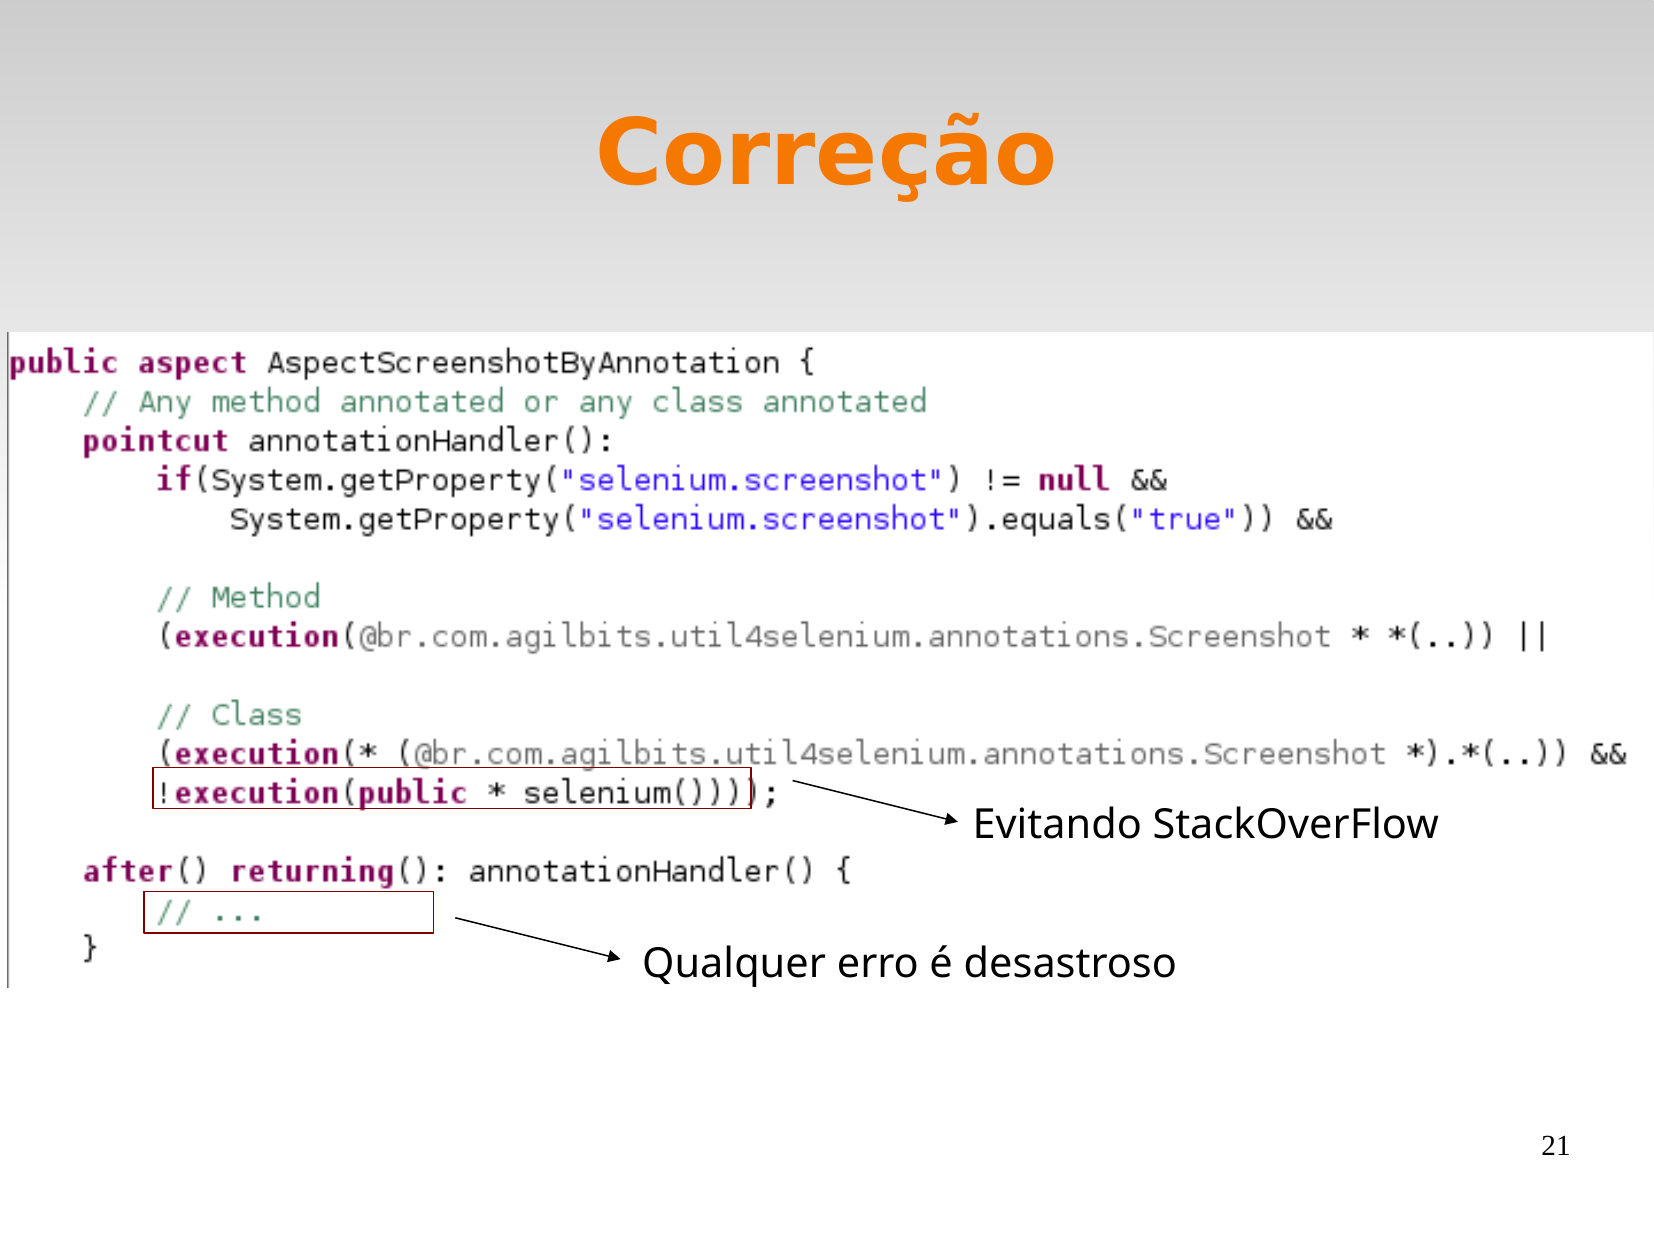

# Correção
Evitando StackOverFlow
Qualquer erro é desastroso
21